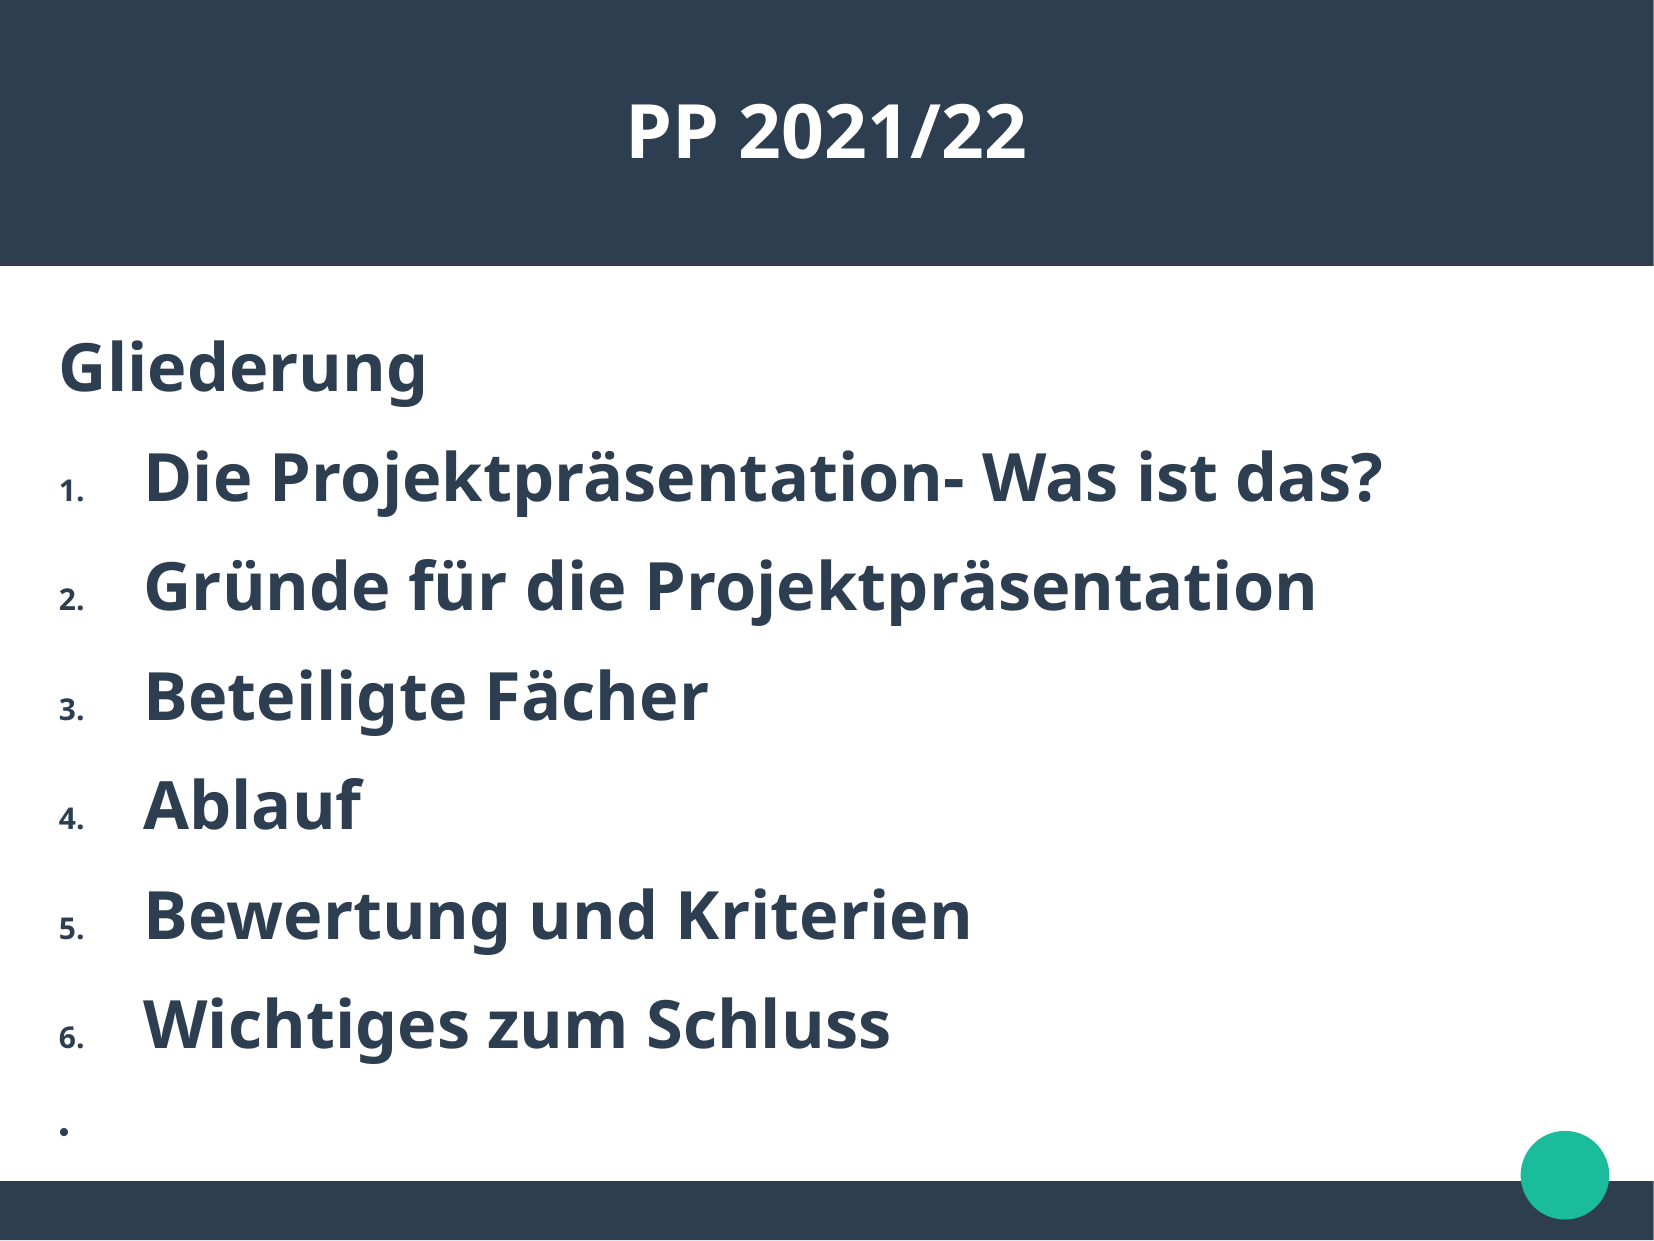

# PP 2021/22
Gliederung
Die Projektpräsentation- Was ist das?
Gründe für die Projektpräsentation
Beteiligte Fächer
Ablauf
Bewertung und Kriterien
Wichtiges zum Schluss